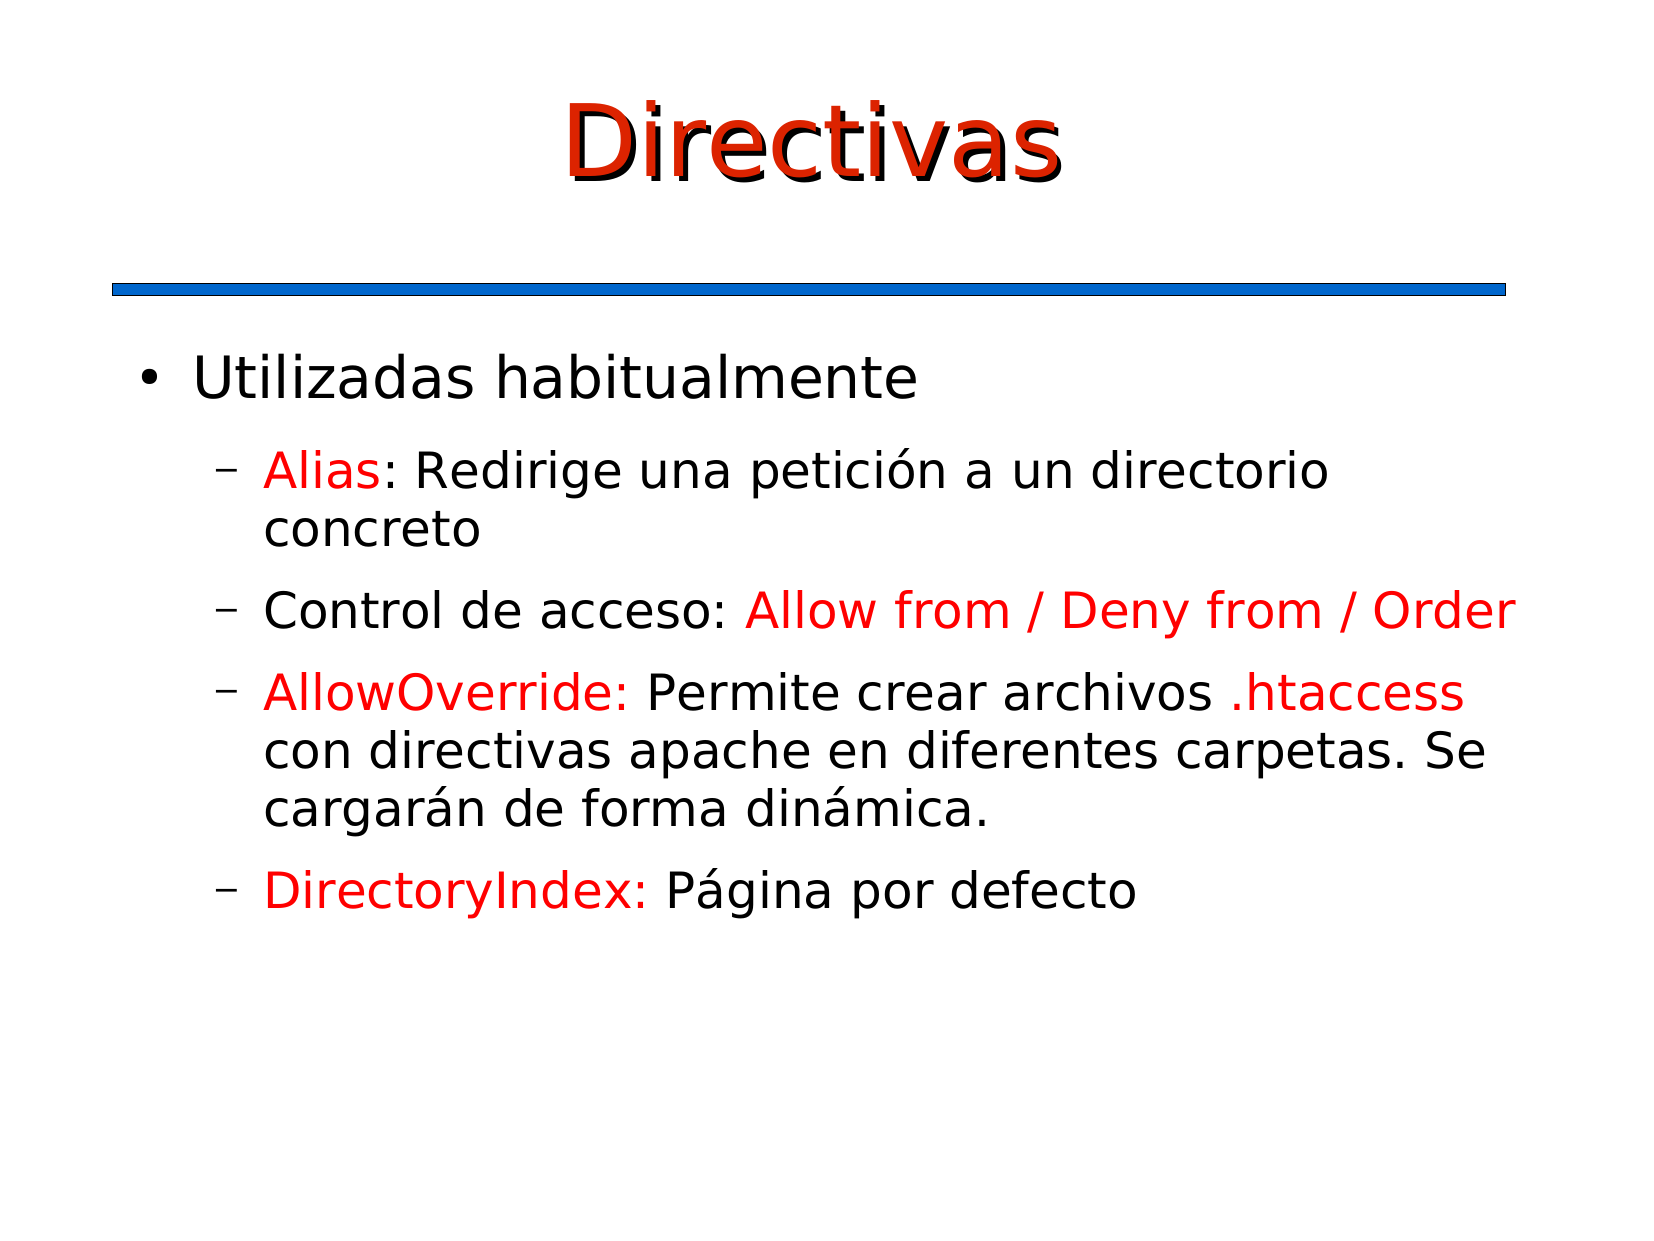

# Directivas
Utilizadas habitualmente
Alias: Redirige una petición a un directorio concreto
Control de acceso: Allow from / Deny from / Order
AllowOverride: Permite crear archivos .htaccess con directivas apache en diferentes carpetas. Se cargarán de forma dinámica.
DirectoryIndex: Página por defecto